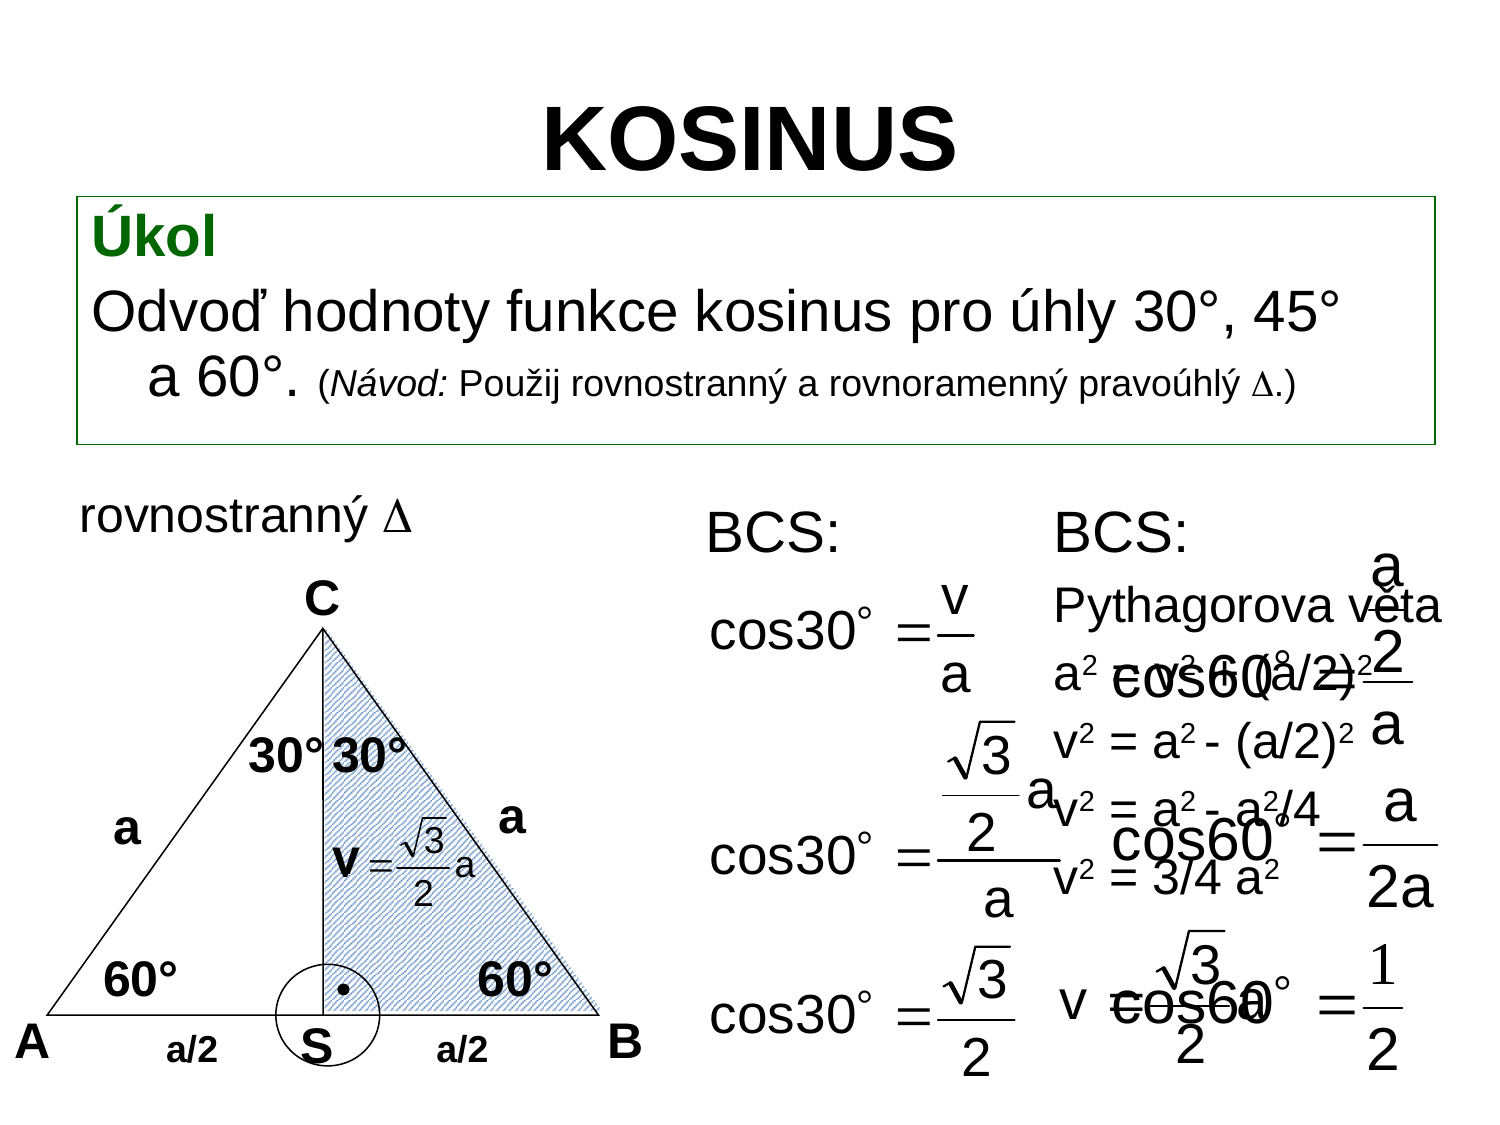

# KOSINUS
Úkol
Odvoď hodnoty funkce kosinus pro úhly 30°, 45° a 60°. (Návod: Použij rovnostranný a rovnoramenný pravoúhlý .)
rovnostranný 
BCS:
BCS:
Pythagorova věta
a2 = v2 + (a/2)2
v2 = a2 - (a/2)2
v2 = a2 - a2/4
v2 = 3/4 a2
C
30°
30°
a
a
v
60°
60°
A
B
S
a/2
a/2